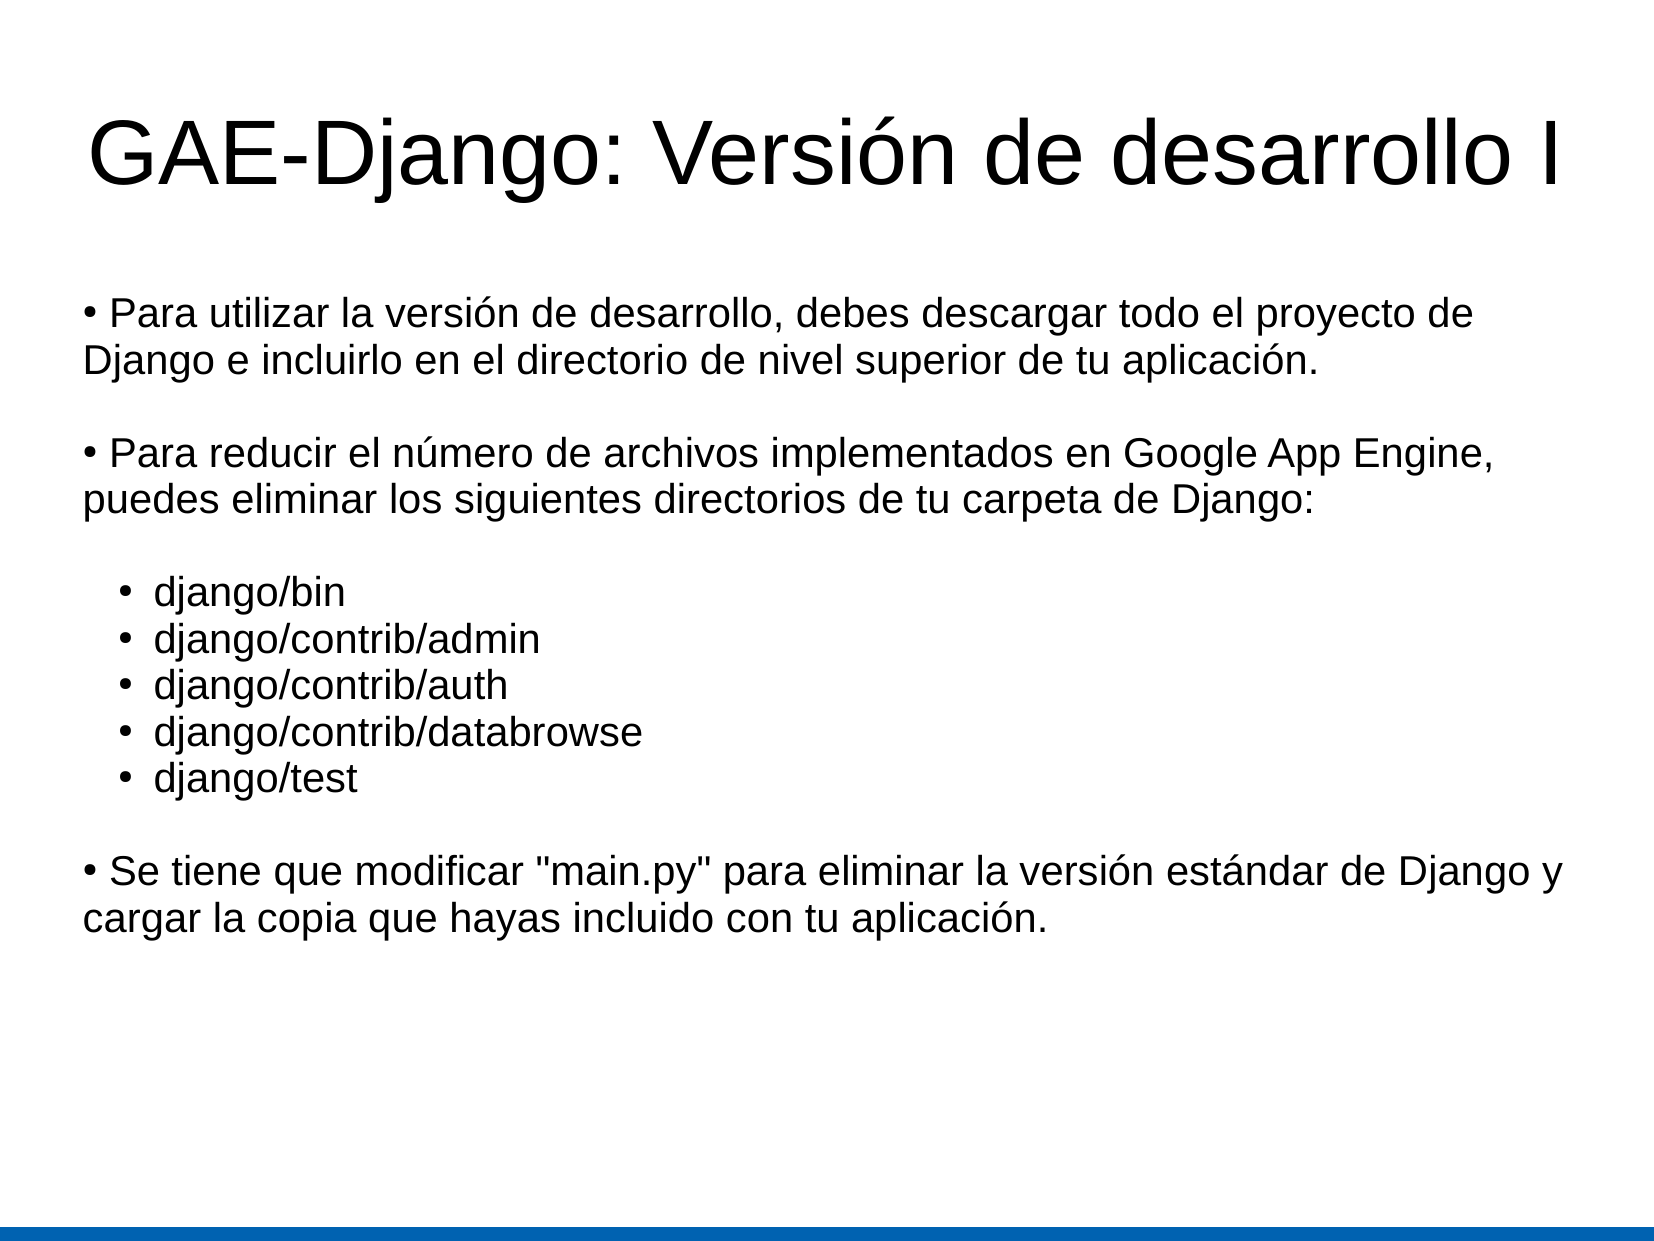

# GAE-Django: Versión de desarrollo I
 Para utilizar la versión de desarrollo, debes descargar todo el proyecto de Django e incluirlo en el directorio de nivel superior de tu aplicación.
 Para reducir el número de archivos implementados en Google App Engine, puedes eliminar los siguientes directorios de tu carpeta de Django:
django/bin
django/contrib/admin
django/contrib/auth
django/contrib/databrowse
django/test
 Se tiene que modificar "main.py" para eliminar la versión estándar de Django y cargar la copia que hayas incluido con tu aplicación.